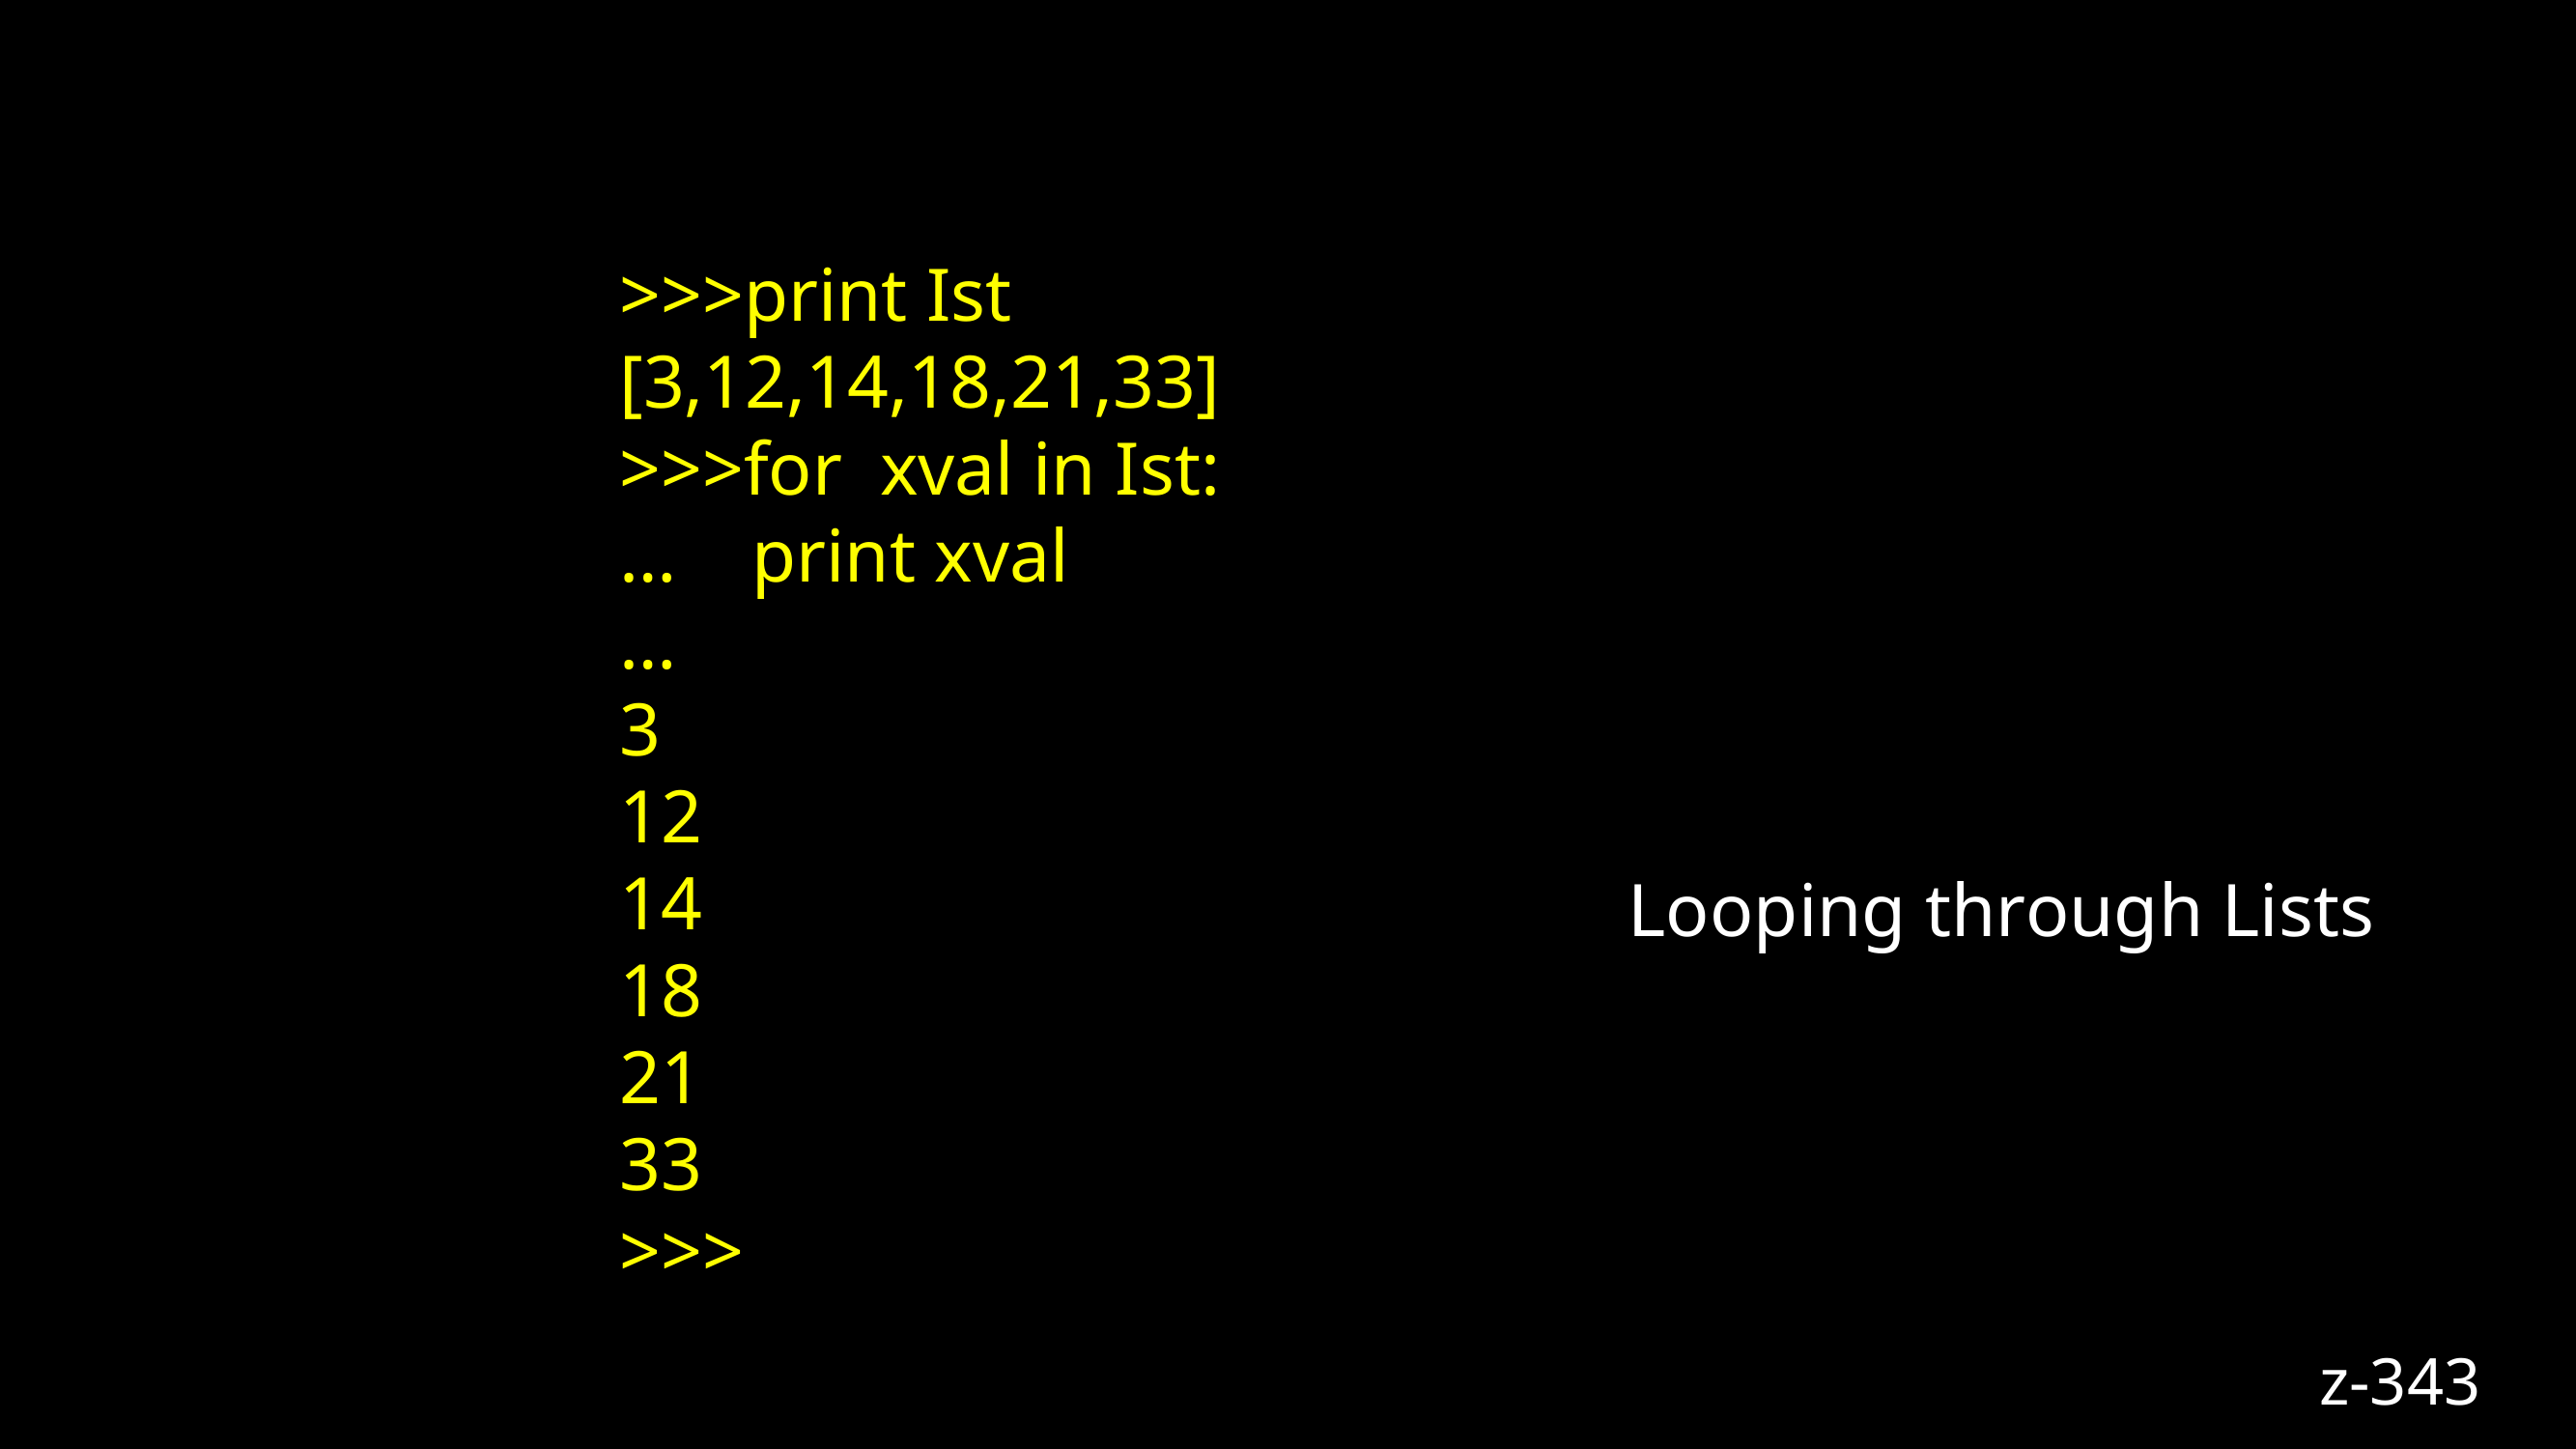

>>>print Ist
[3,12,14,18,21,33]
>>>for xval in Ist:
… print xval
…
3
12
14
18
21
33
>>>
Looping through Lists
z-343